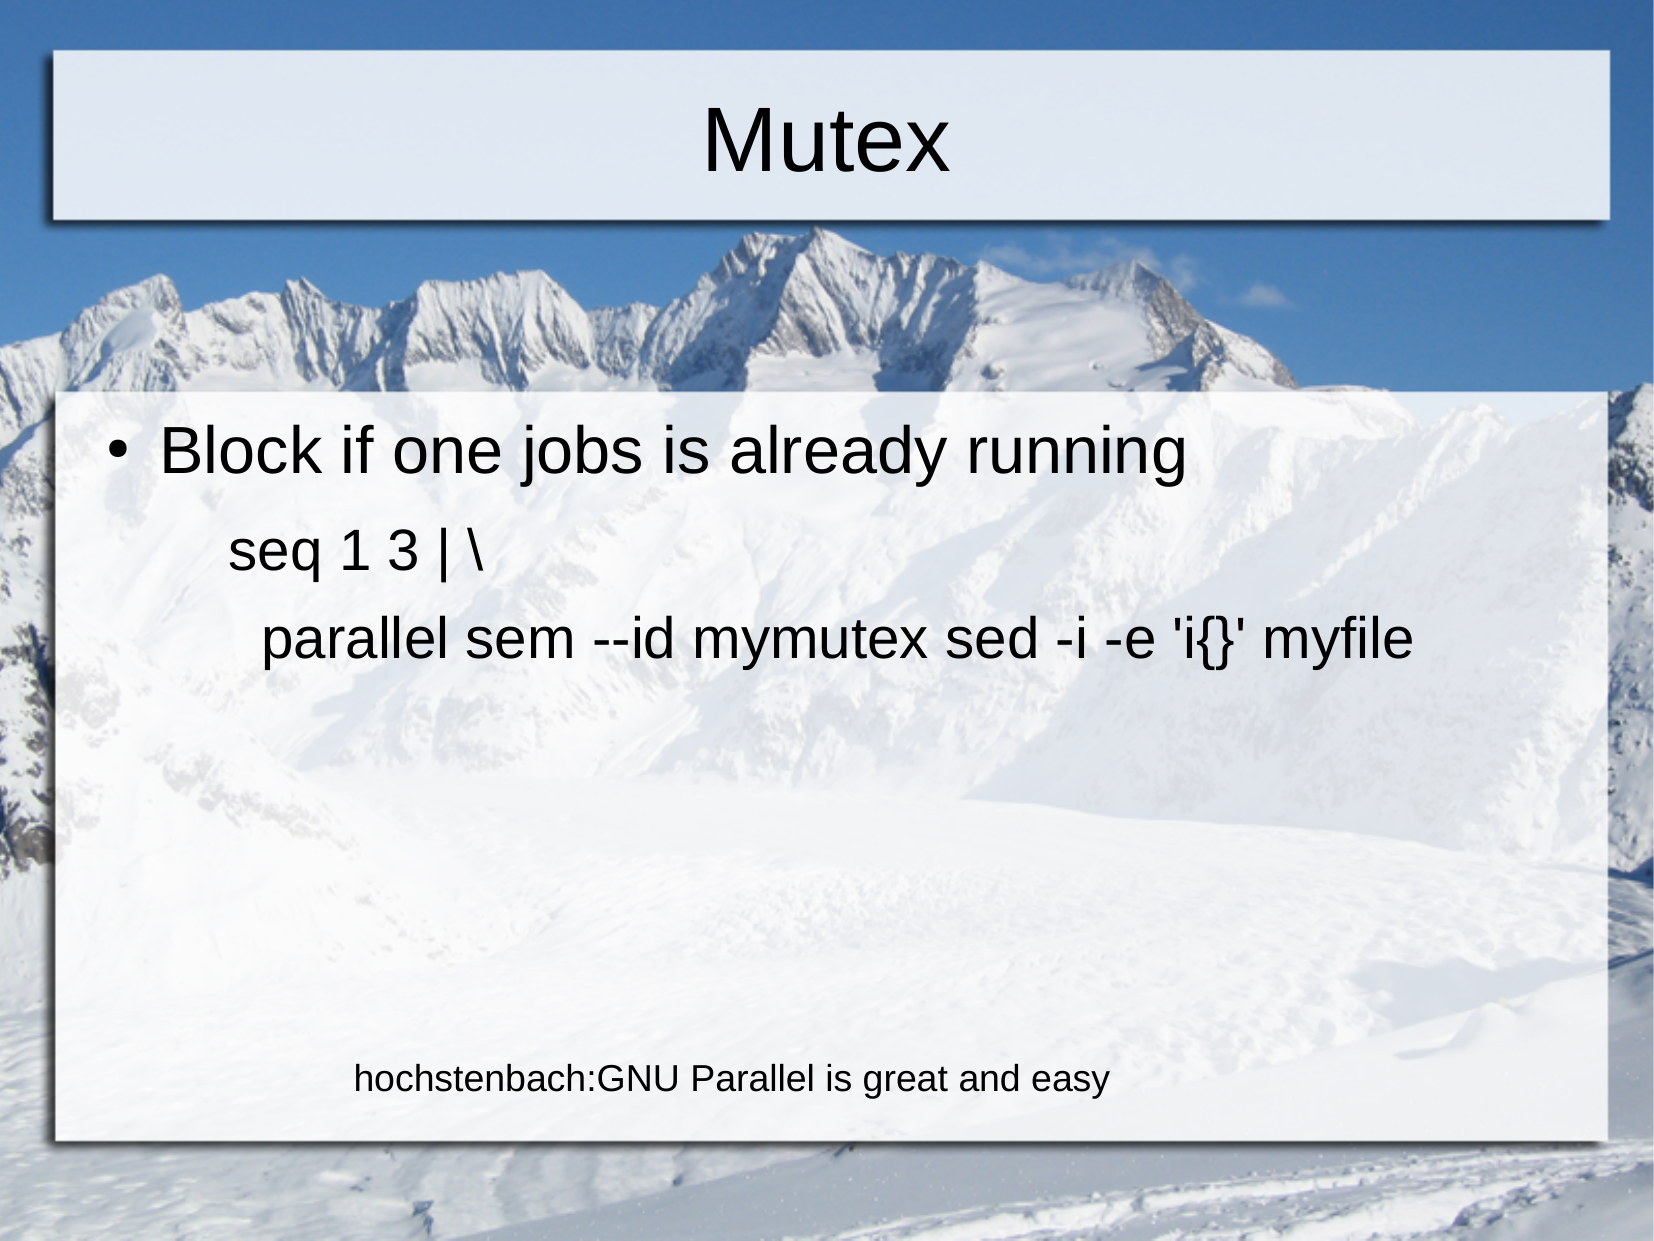

# Mutex
Block if one jobs is already running
seq 1 3 | \
 parallel sem --id mymutex sed -i -e 'i{}' myfile
hochstenbach:GNU Parallel is great and easy